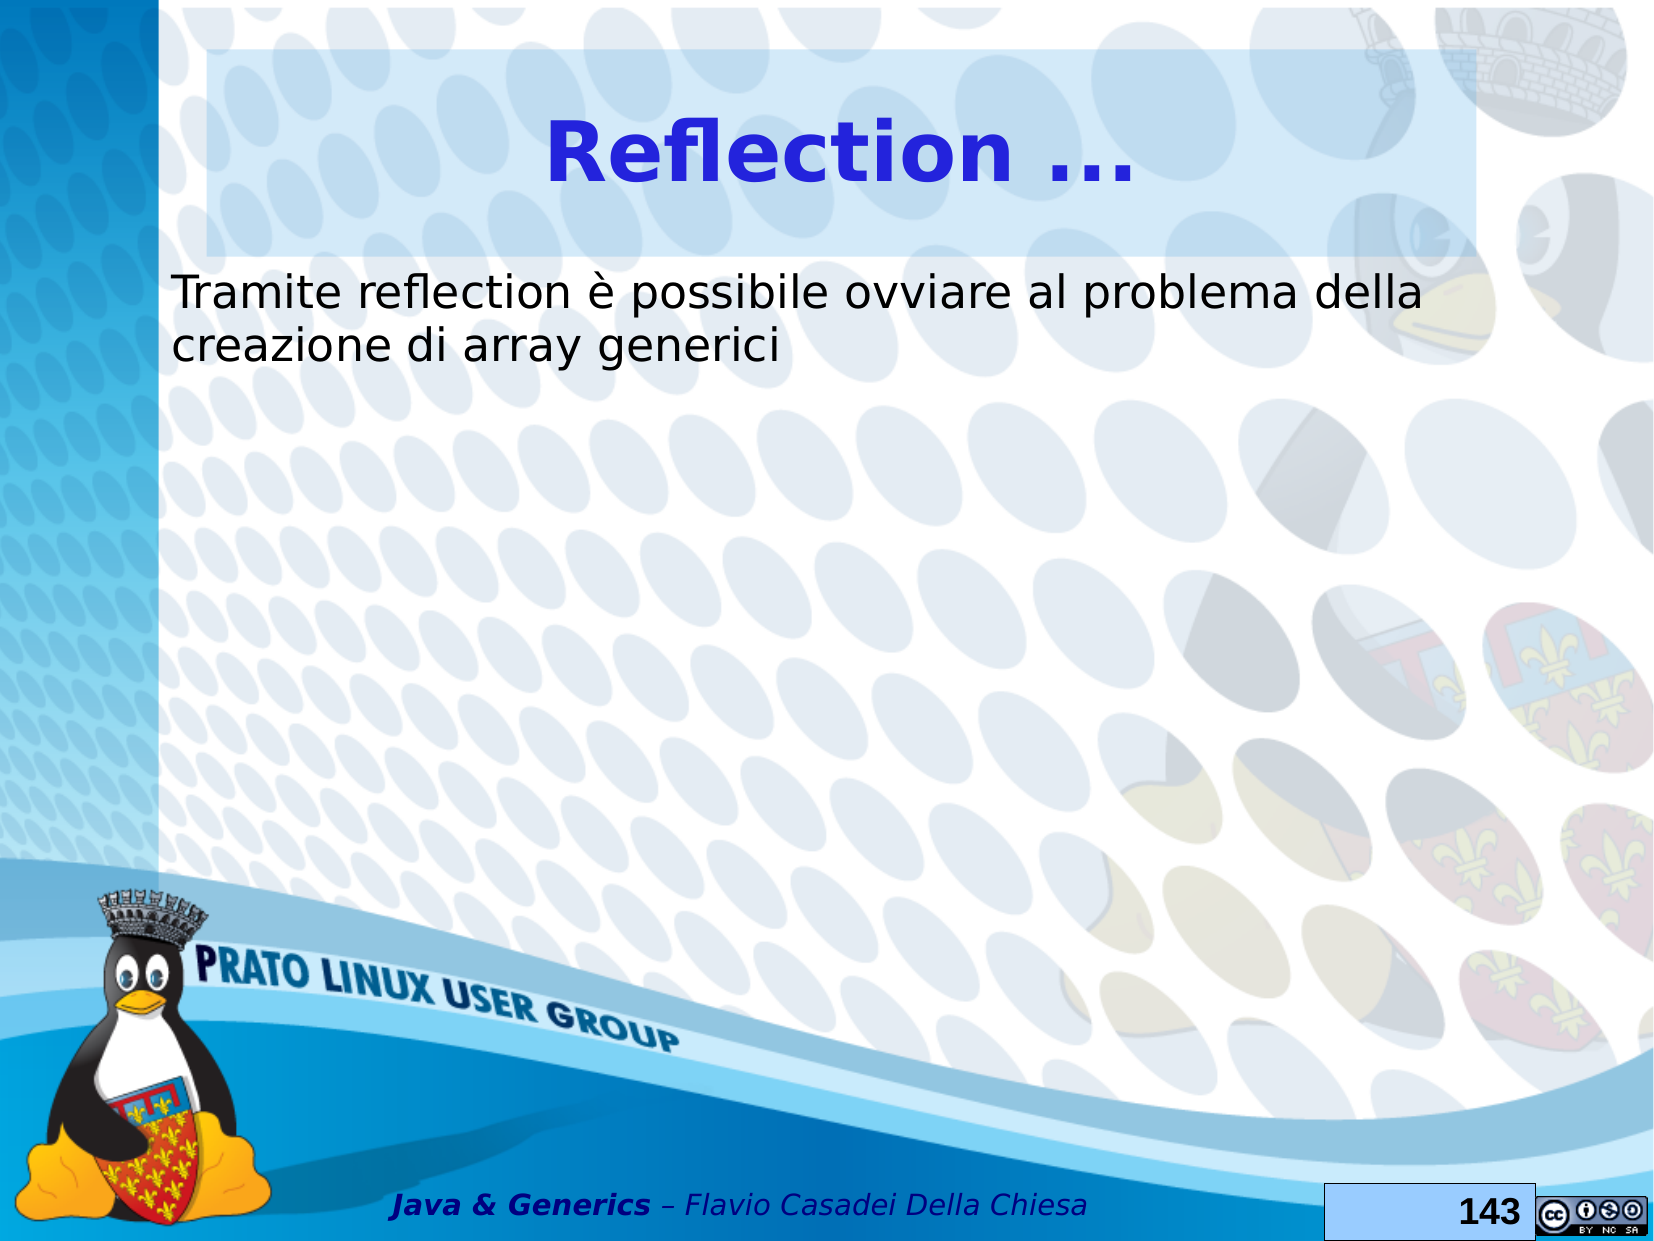

# Reflection ...
Tramite reflection è possibile ovviare al problema della creazione di array generici